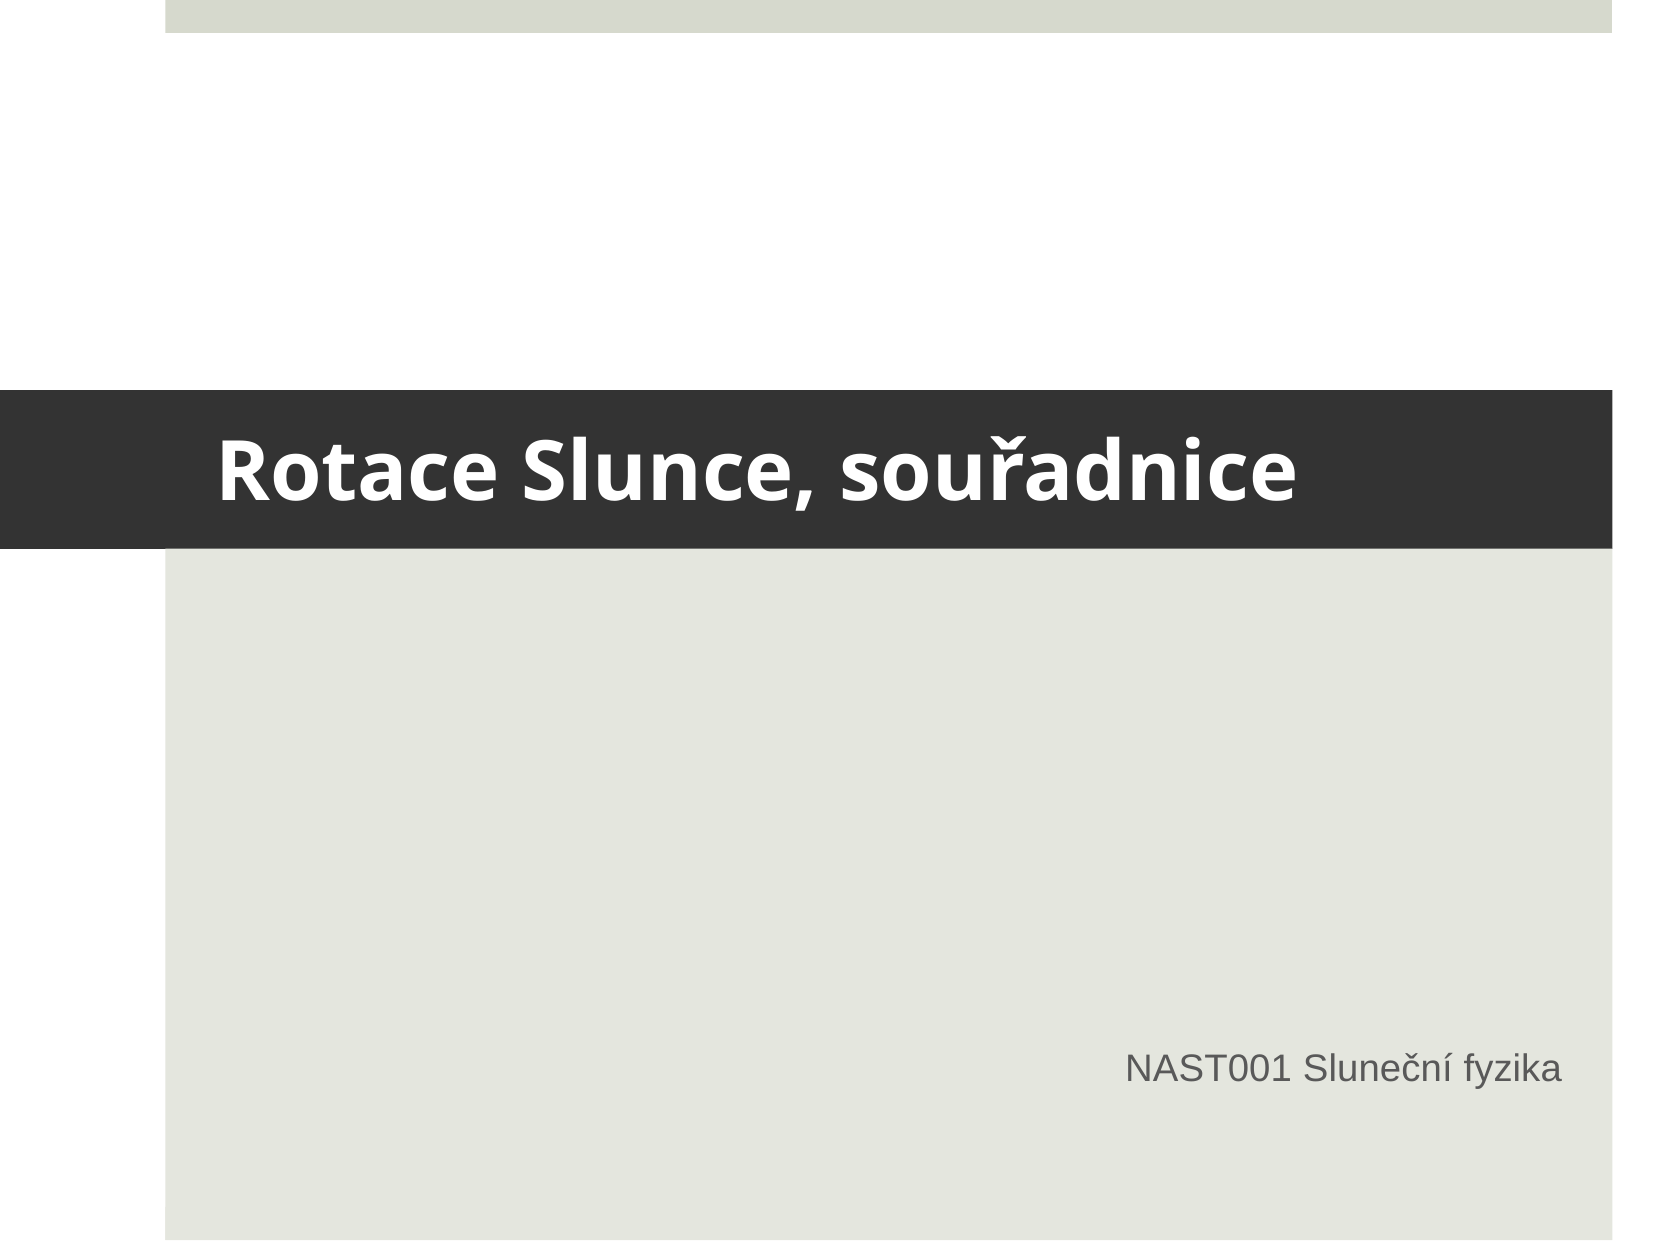

# Rotace Slunce, souřadnice
NAST001 Sluneční fyzika